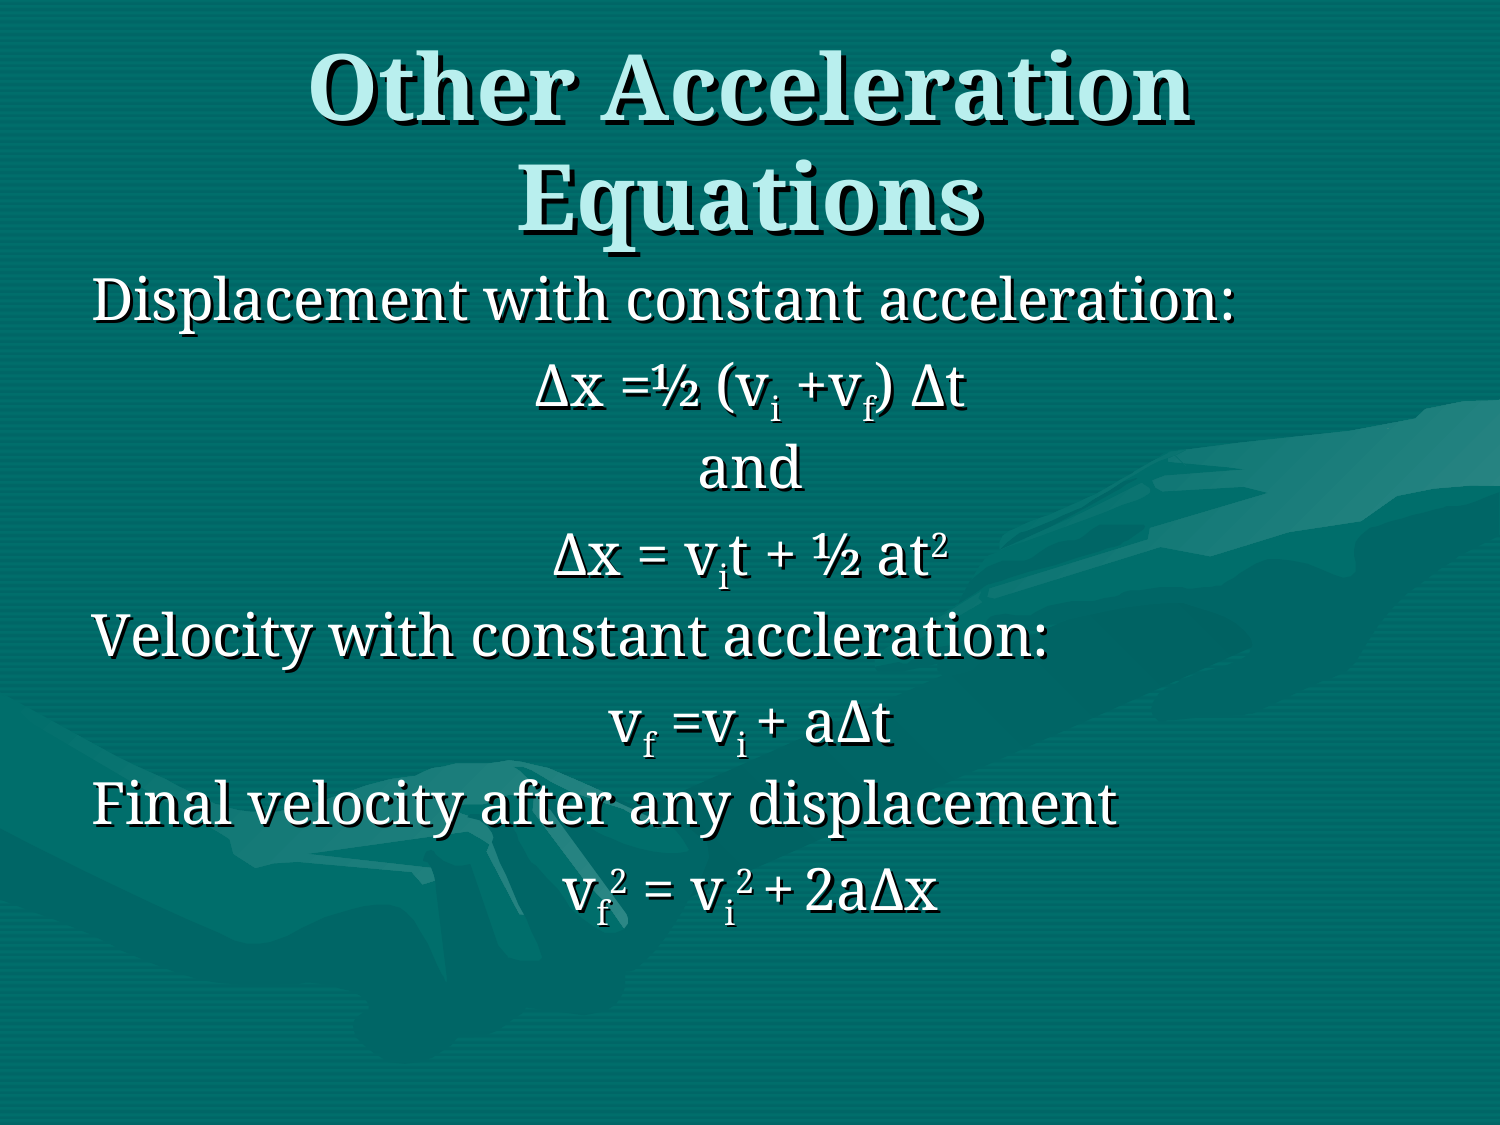

Other Acceleration Equations
Displacement with constant acceleration:
Δx =½ (vi +vf) Δt
and
Δx = vit + ½ at2
Velocity with constant accleration:
vf =vi + aΔt
Final velocity after any displacement
 vf2 = vi2 + 2aΔx